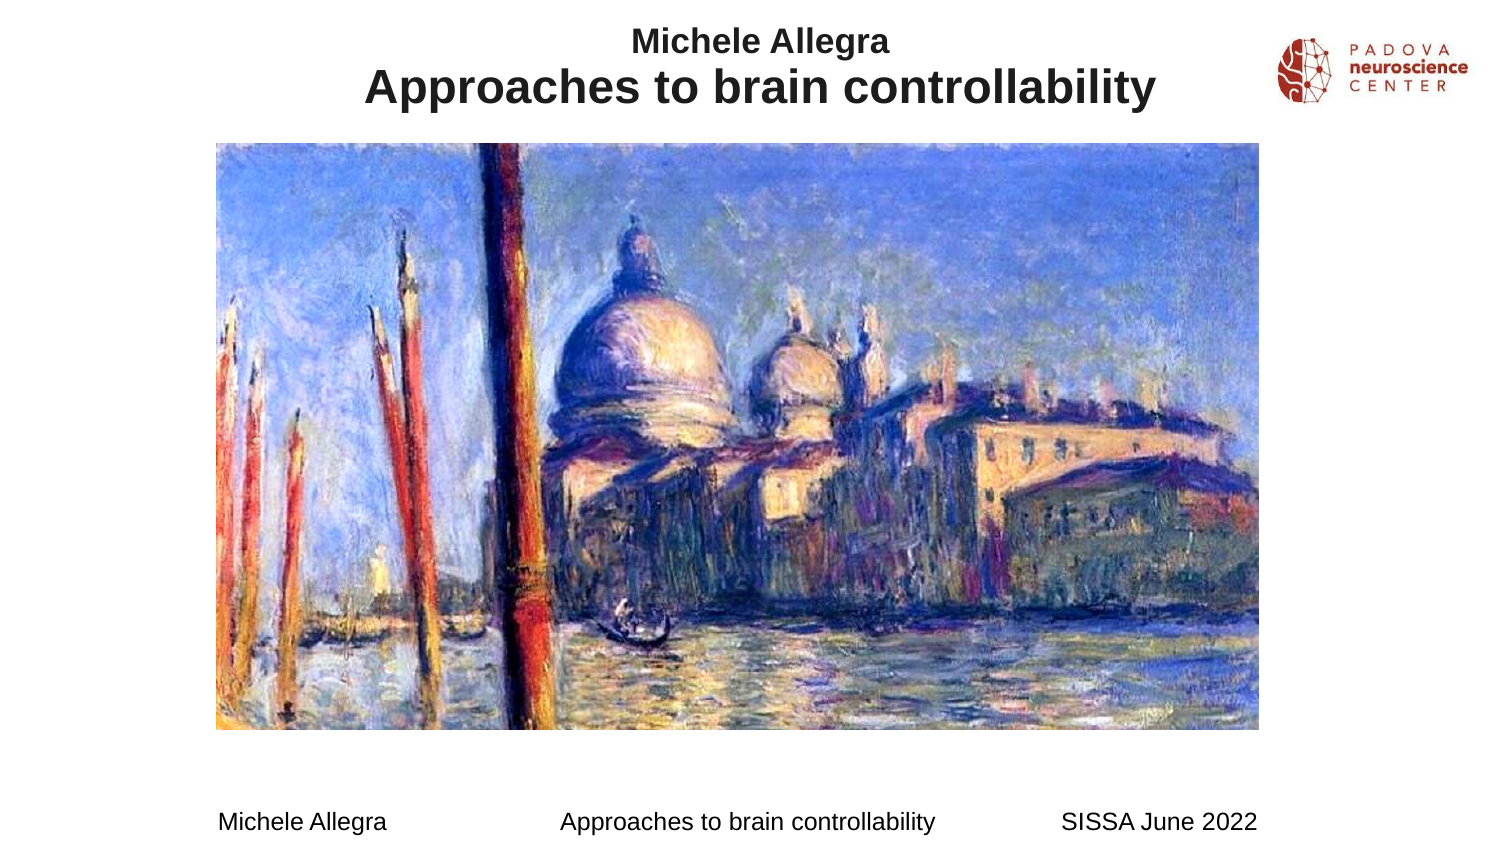

Michele Allegra
Approaches to brain controllability
Michele Allegra Approaches to brain controllability SISSA June 2022